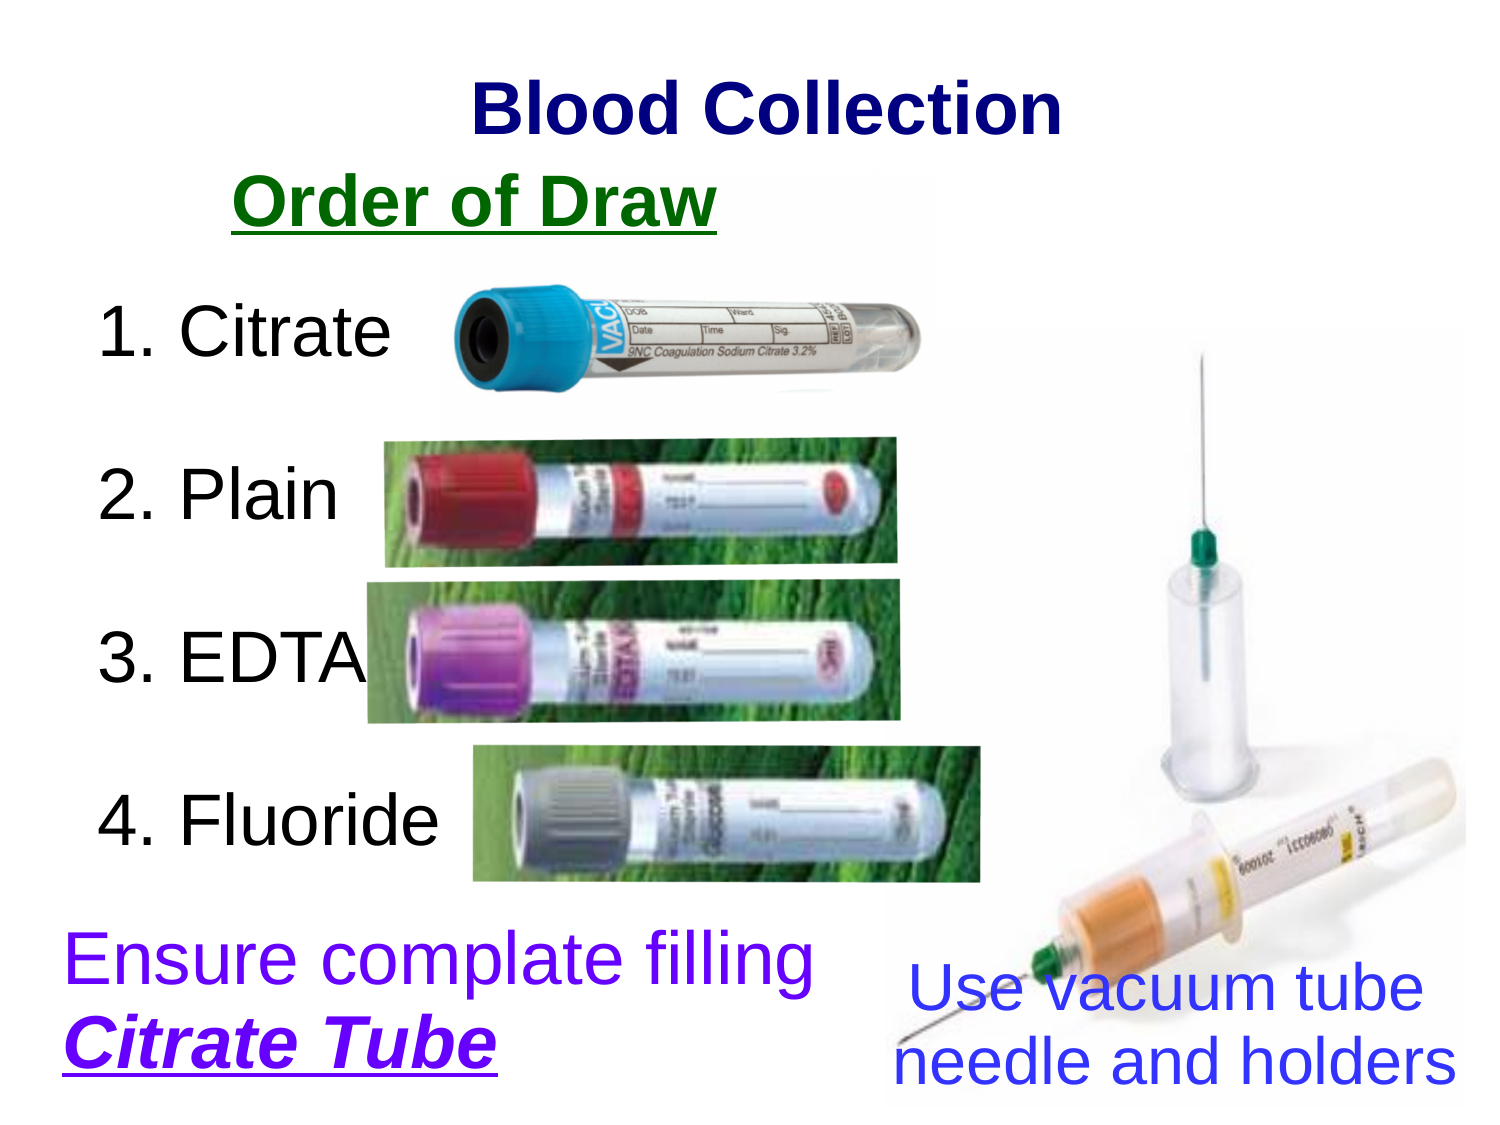

Blood Collection
Order of Draw
1. Citrate
2. Plain
3. EDTA
4. Fluoride
Use vacuum tube
needle and holders
Ensure complate filling
Citrate Tube